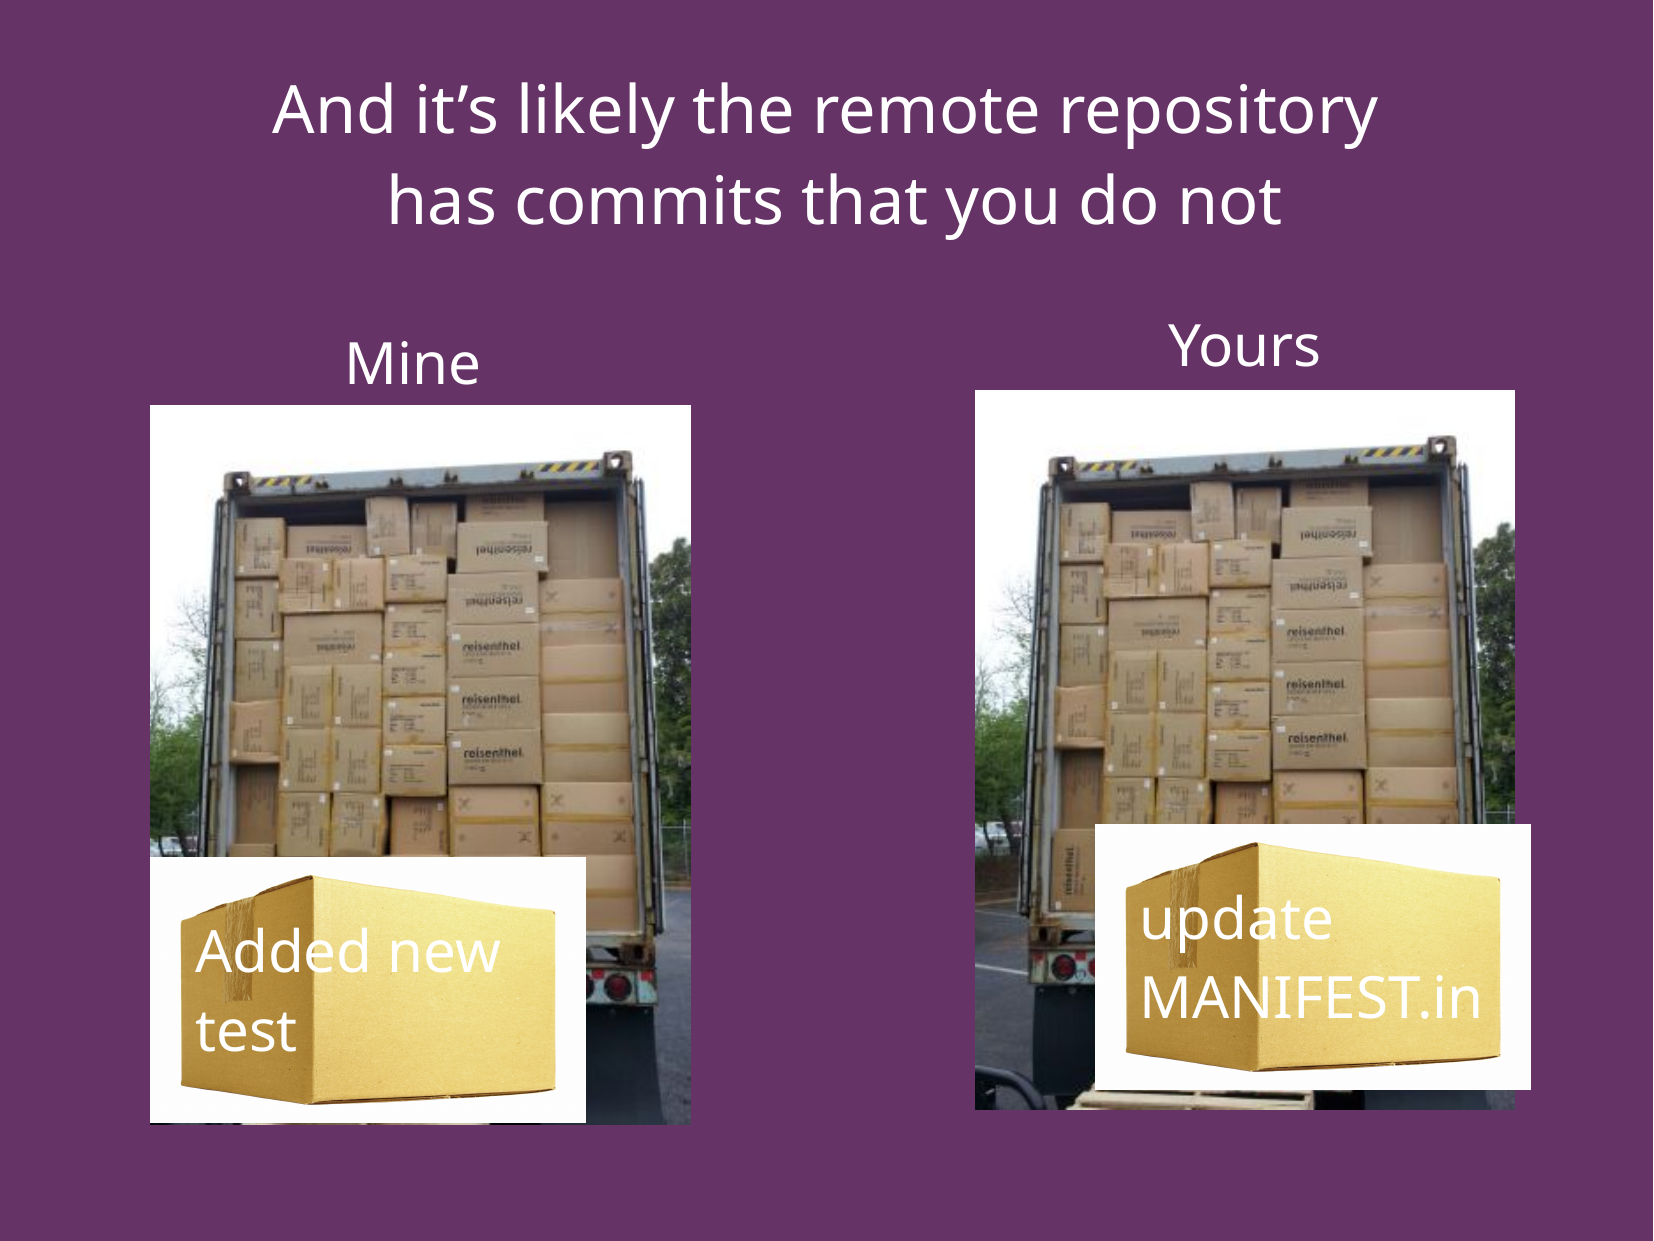

# And it’s likely the remote repository has commits that you do not
Yours
Mine
update MANIFEST.in
Added new test